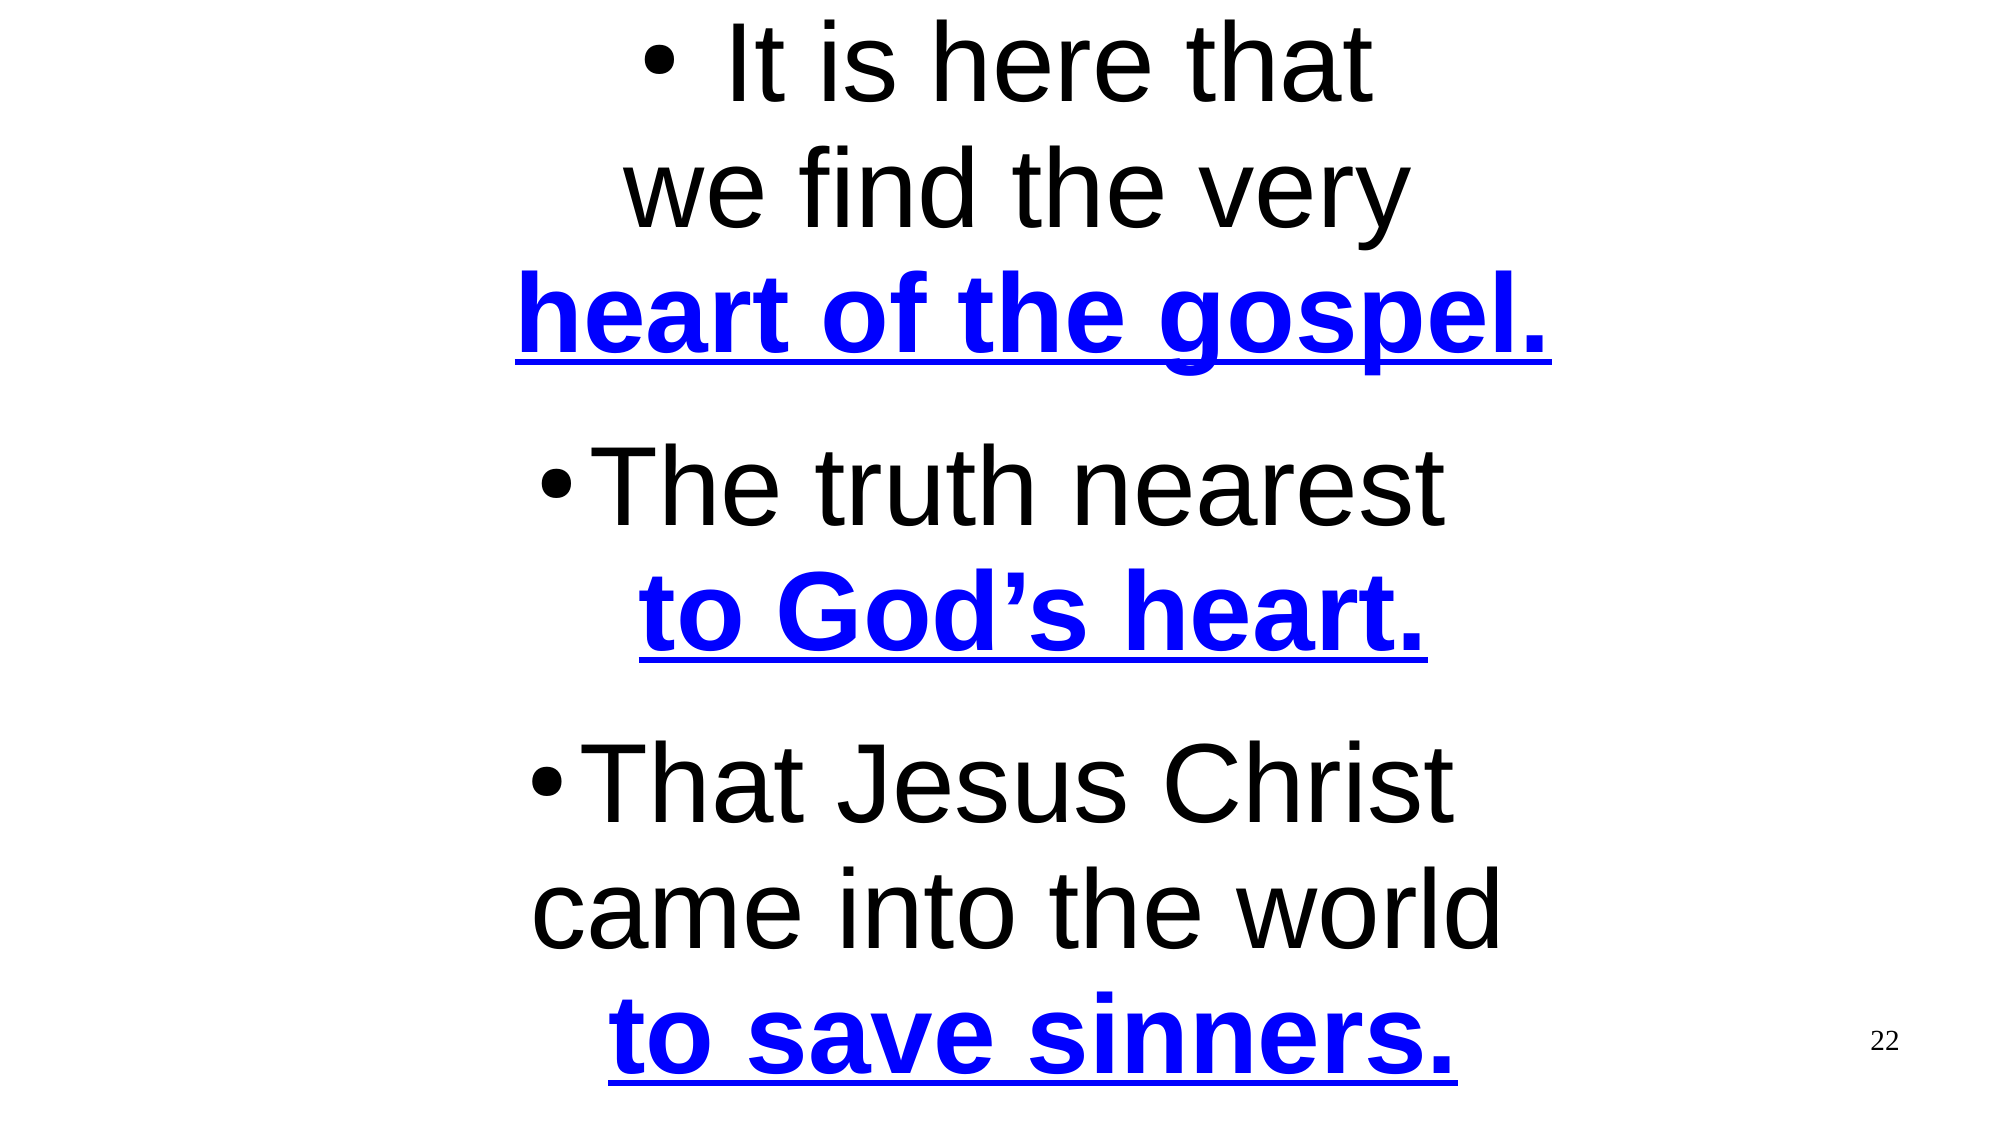

# It is here that we find the very heart of the gospel.
The truth nearest
to God’s heart.
That Jesus Christ
came into the world
to save sinners.
22